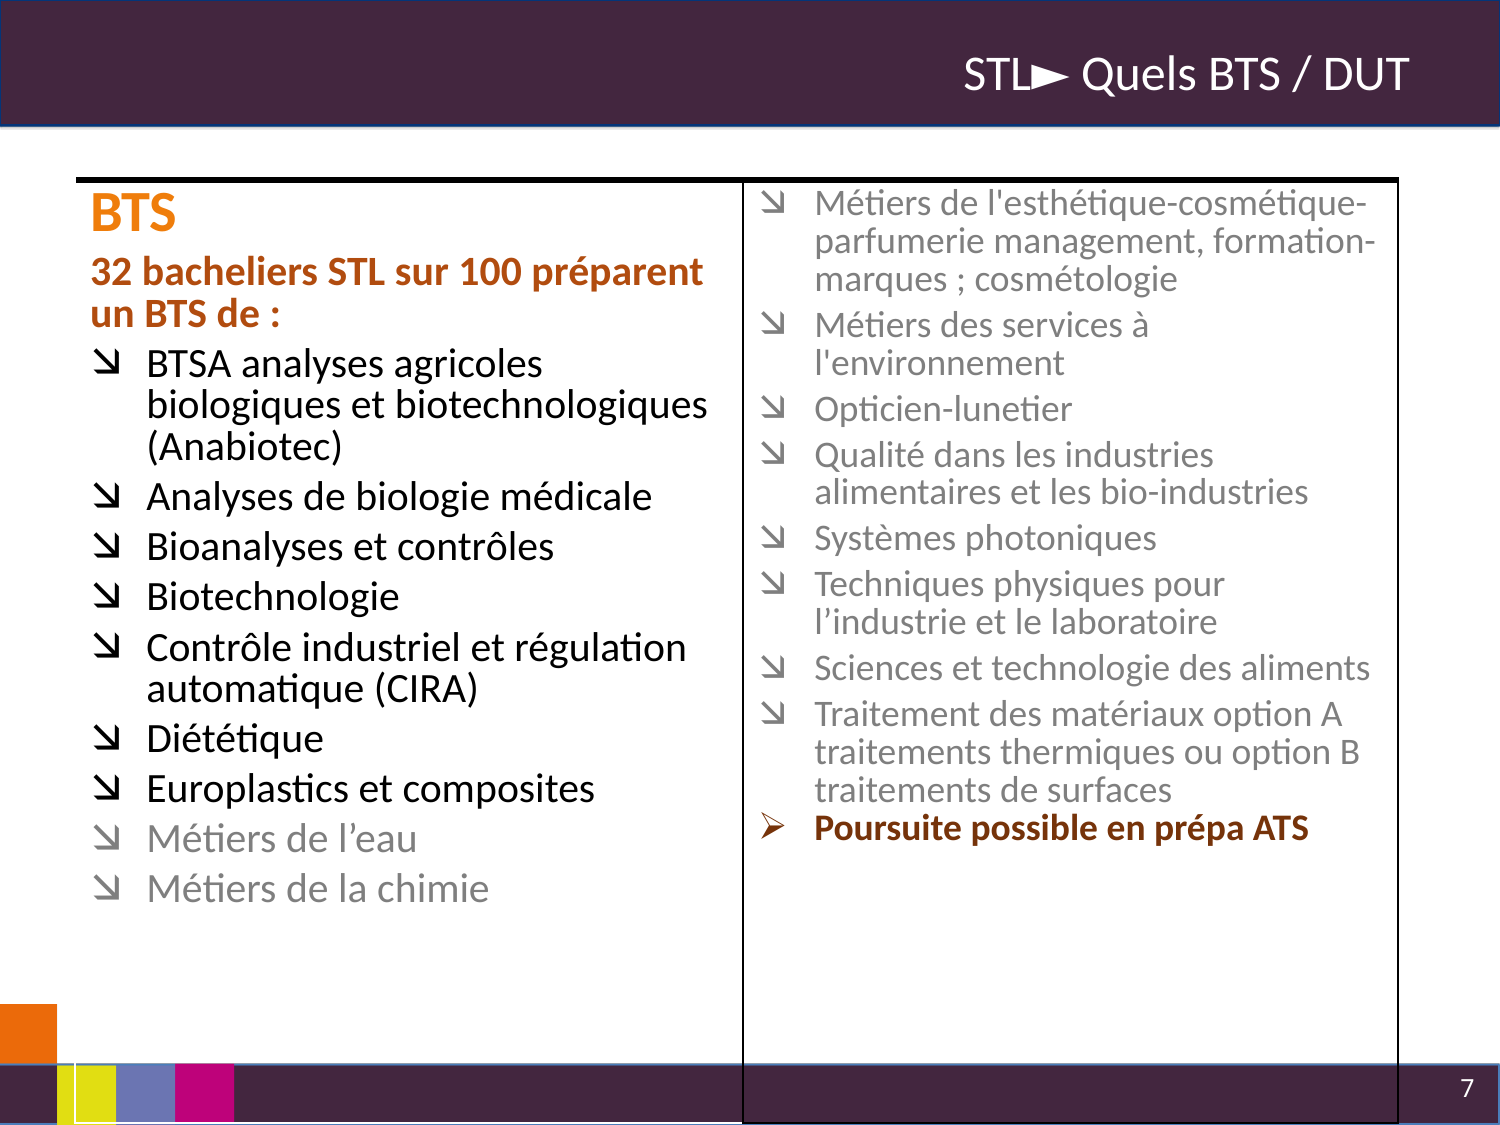

STL► Quels BTS / DUT
| BTS 32 bacheliers STL sur 100 préparent un BTS de : BTSA analyses agricoles biologiques et biotechnologiques (Anabiotec) Analyses de biologie médicale Bioanalyses et contrôles Biotechnologie Contrôle industriel et régulation automatique (CIRA) Diététique Europlastics et composites Métiers de l’eau Métiers de la chimie | Métiers de l'esthétique-cosmétique-parfumerie management, formation-marques ; cosmétologie Métiers des services à l'environnement Opticien-lunetier Qualité dans les industries alimentaires et les bio-industries Systèmes photoniques Techniques physiques pour l’industrie et le laboratoire Sciences et technologie des aliments Traitement des matériaux option A traitements thermiques ou option B traitements de surfaces Poursuite possible en prépa ATS |
| --- | --- |